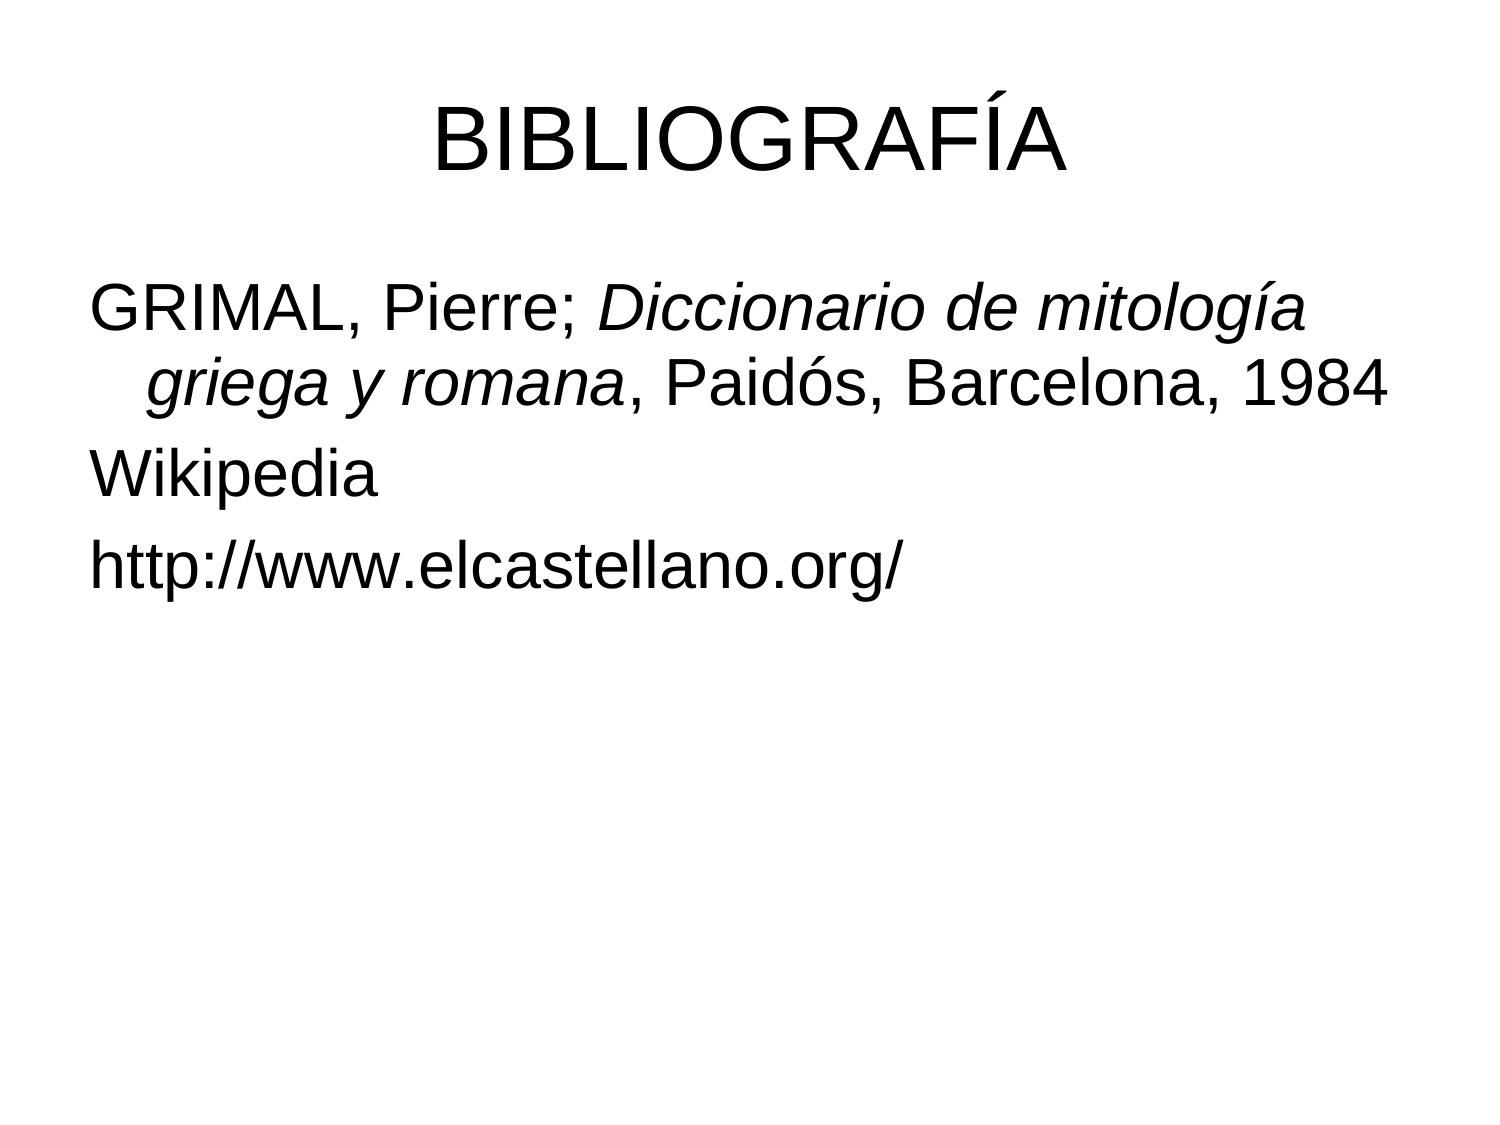

# BIBLIOGRAFÍA
GRIMAL, Pierre; Diccionario de mitología griega y romana, Paidós, Barcelona, 1984
Wikipedia
http://www.elcastellano.org/